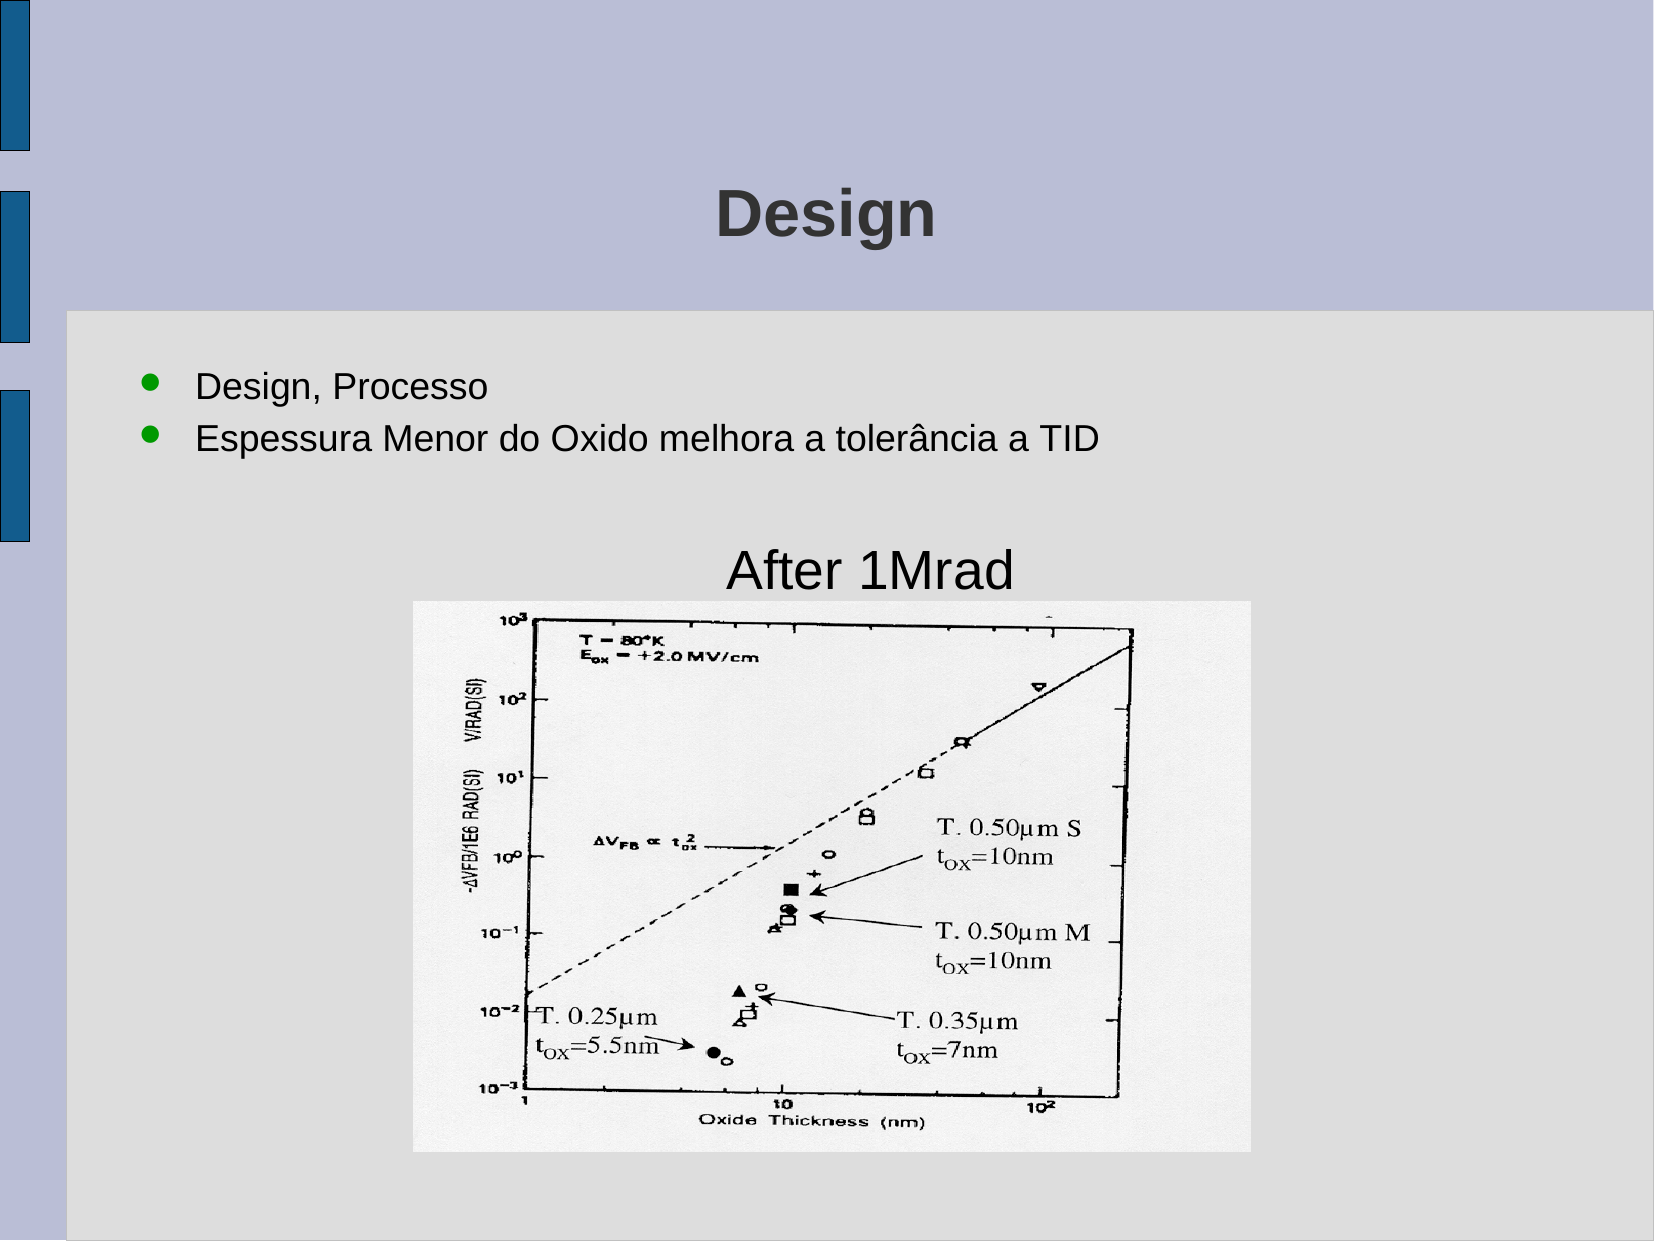

# Design
Design, Processo
Espessura Menor do Oxido melhora a tolerância a TID
After 1Mrad